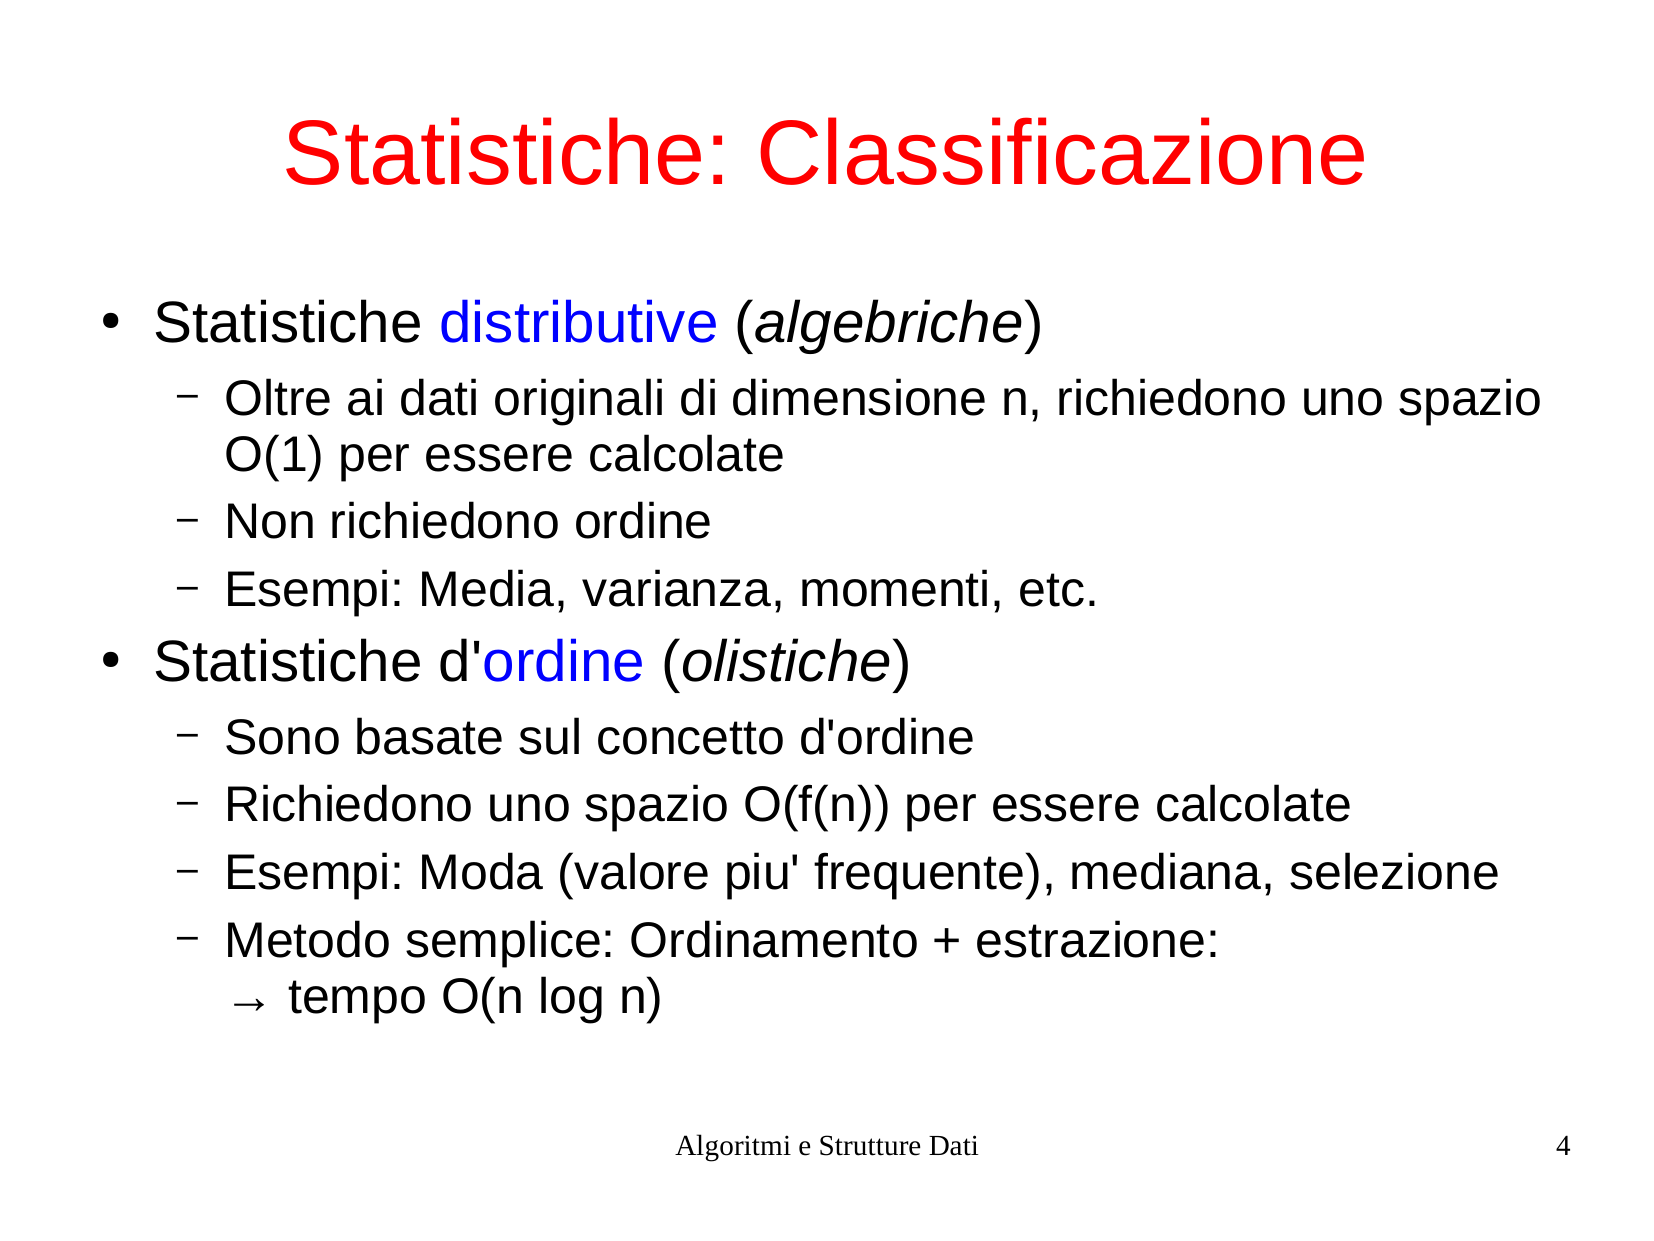

# Statistiche: Classificazione
Statistiche distributive (algebriche)
Oltre ai dati originali di dimensione n, richiedono uno spazio O(1) per essere calcolate
Non richiedono ordine
Esempi: Media, varianza, momenti, etc.
Statistiche d'ordine (olistiche)
Sono basate sul concetto d'ordine
Richiedono uno spazio O(f(n)) per essere calcolate
Esempi: Moda (valore piu' frequente), mediana, selezione
Metodo semplice: Ordinamento + estrazione:
→ tempo O(n log n)
Algoritmi e Strutture Dati
4